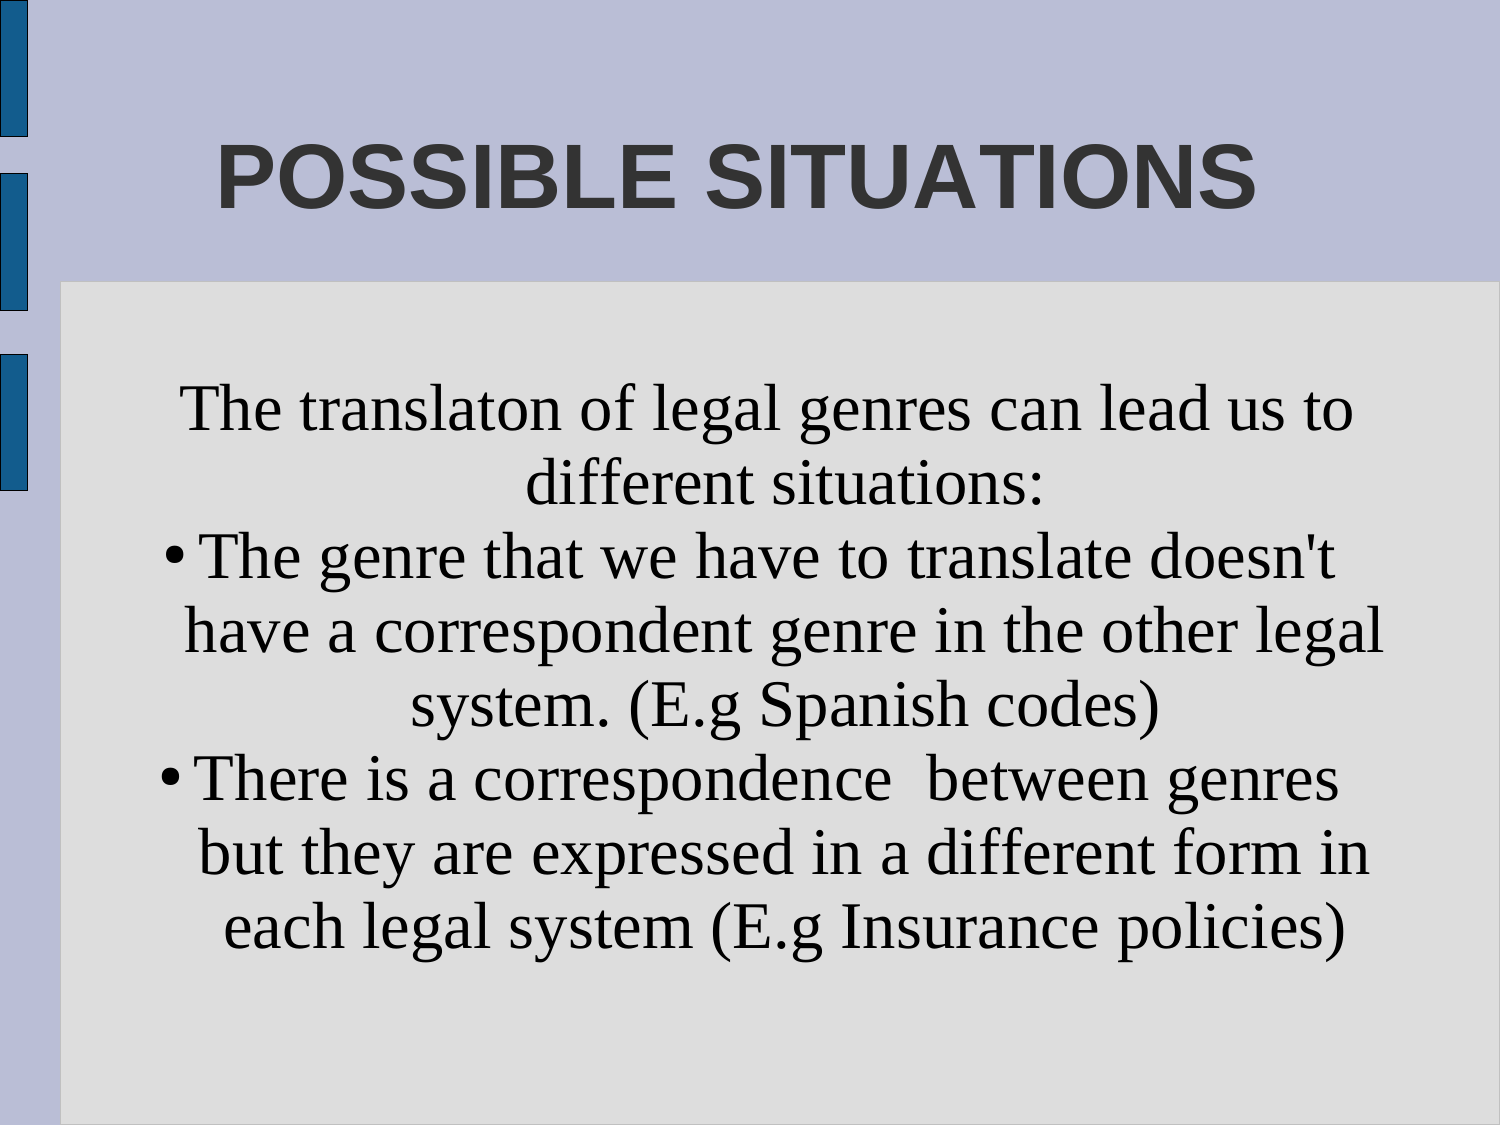

# POSSIBLE SITUATIONS
The translaton of legal genres can lead us to different situations:
The genre that we have to translate doesn't have a correspondent genre in the other legal system. (E.g Spanish codes)
There is a correspondence between genres but they are expressed in a different form in each legal system (E.g Insurance policies)